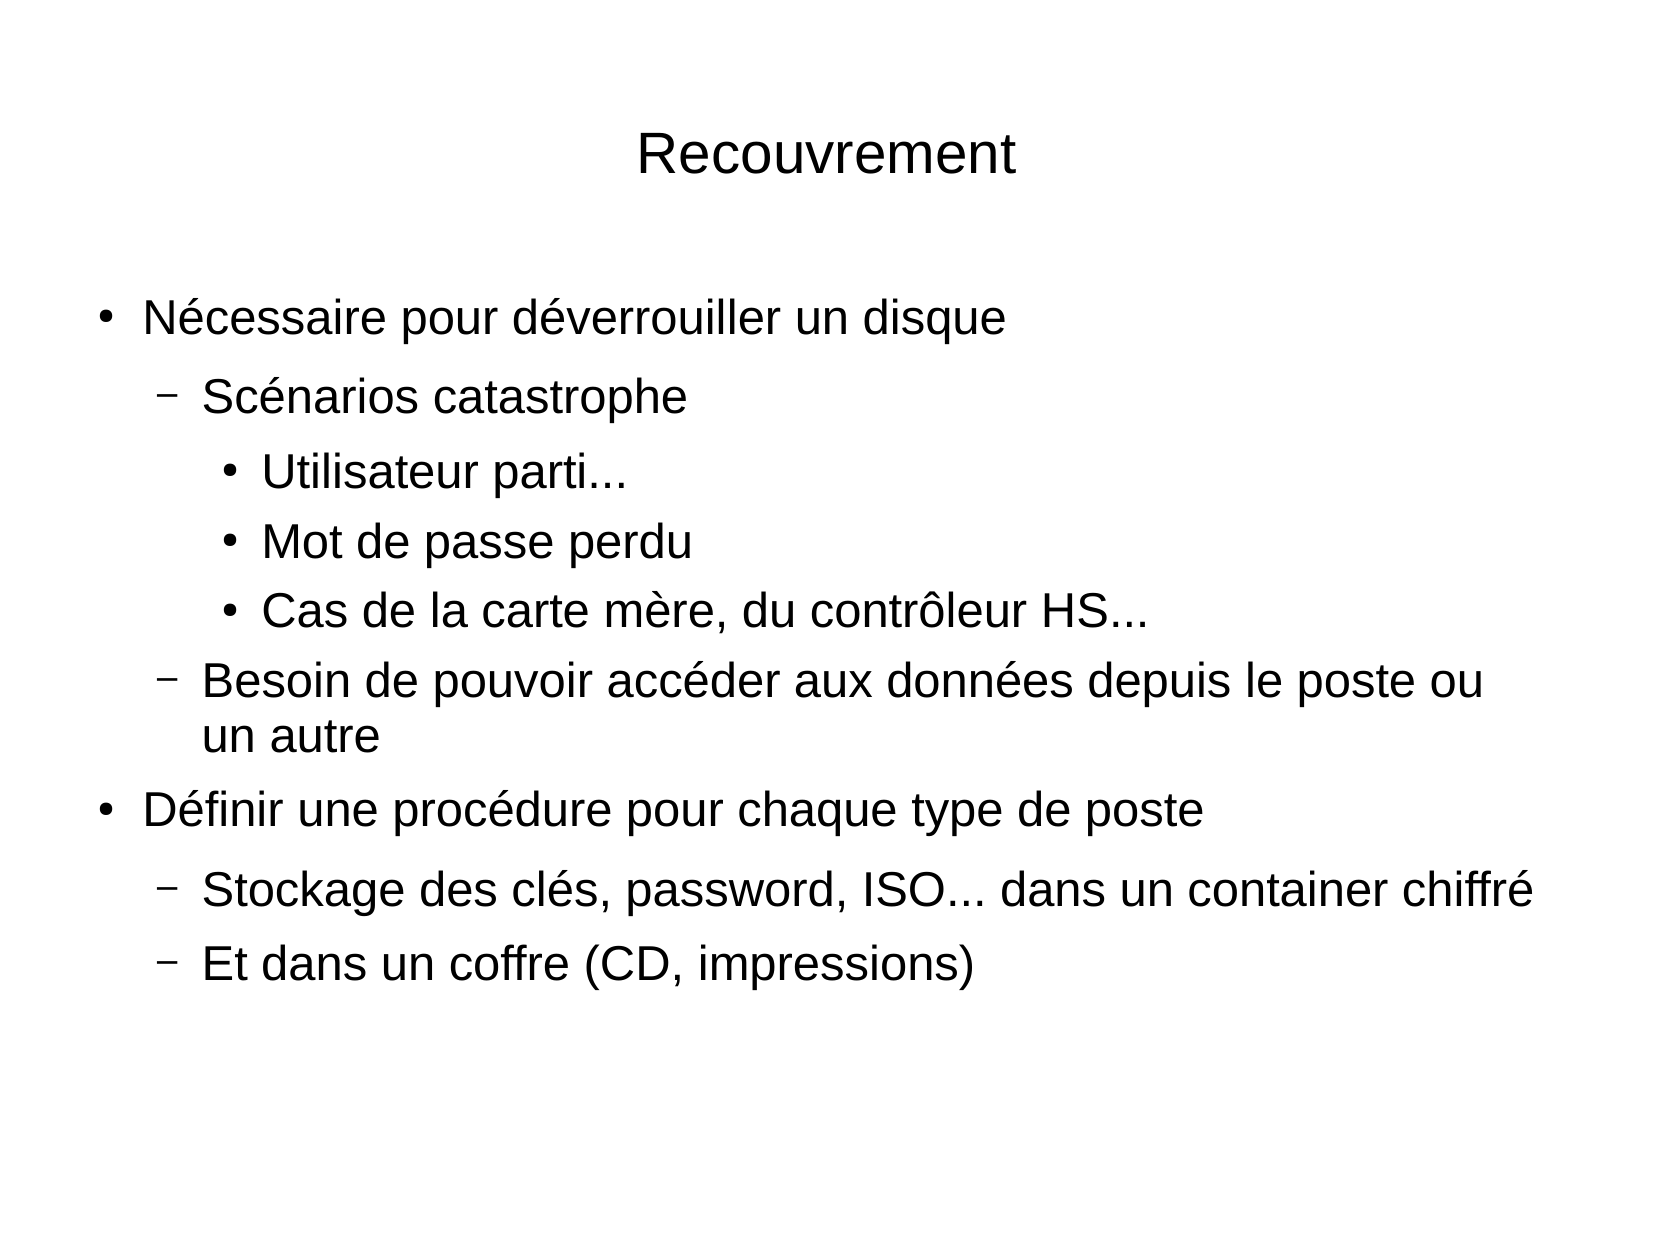

# Recouvrement
Nécessaire pour déverrouiller un disque
Scénarios catastrophe
Utilisateur parti...
Mot de passe perdu
Cas de la carte mère, du contrôleur HS...
Besoin de pouvoir accéder aux données depuis le poste ou un autre
Définir une procédure pour chaque type de poste
Stockage des clés, password, ISO... dans un container chiffré
Et dans un coffre (CD, impressions)